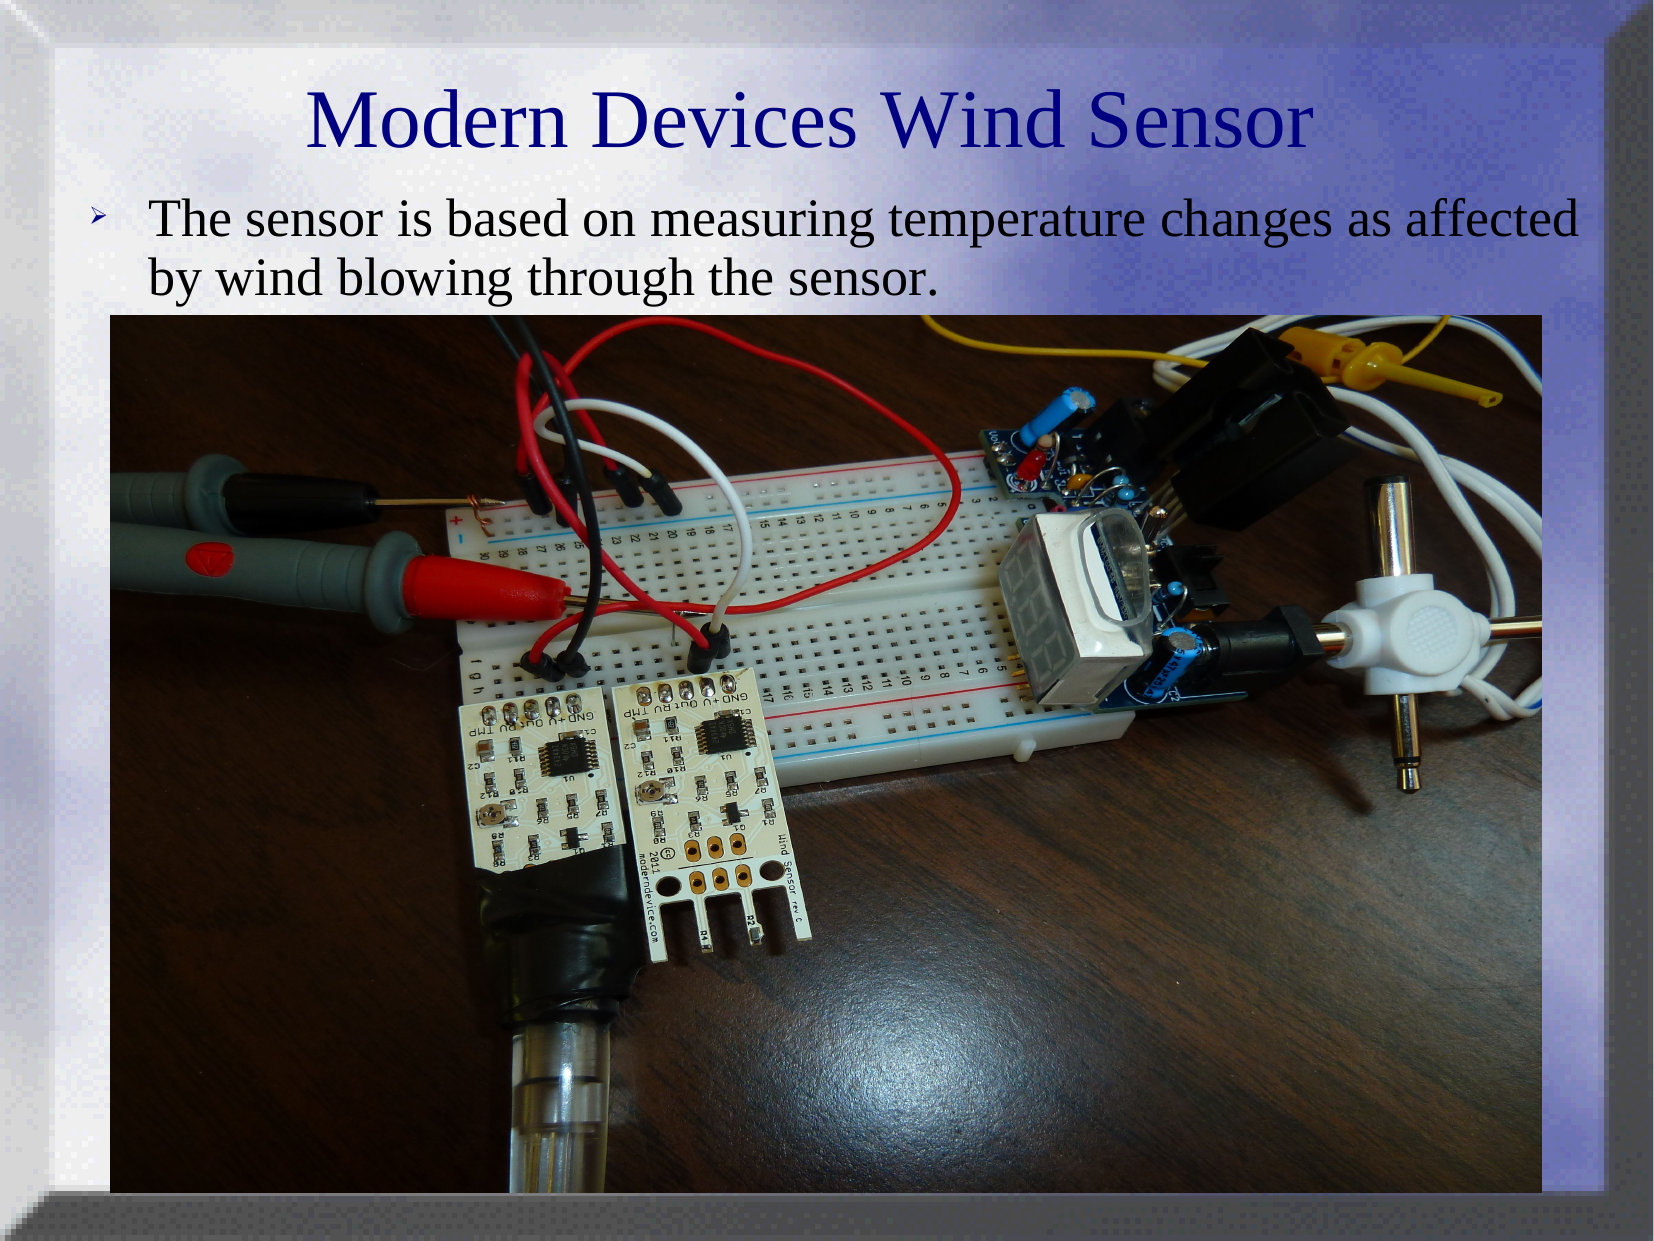

# Modern Devices Wind Sensor
The sensor is based on measuring temperature changes as affected by wind blowing through the sensor.